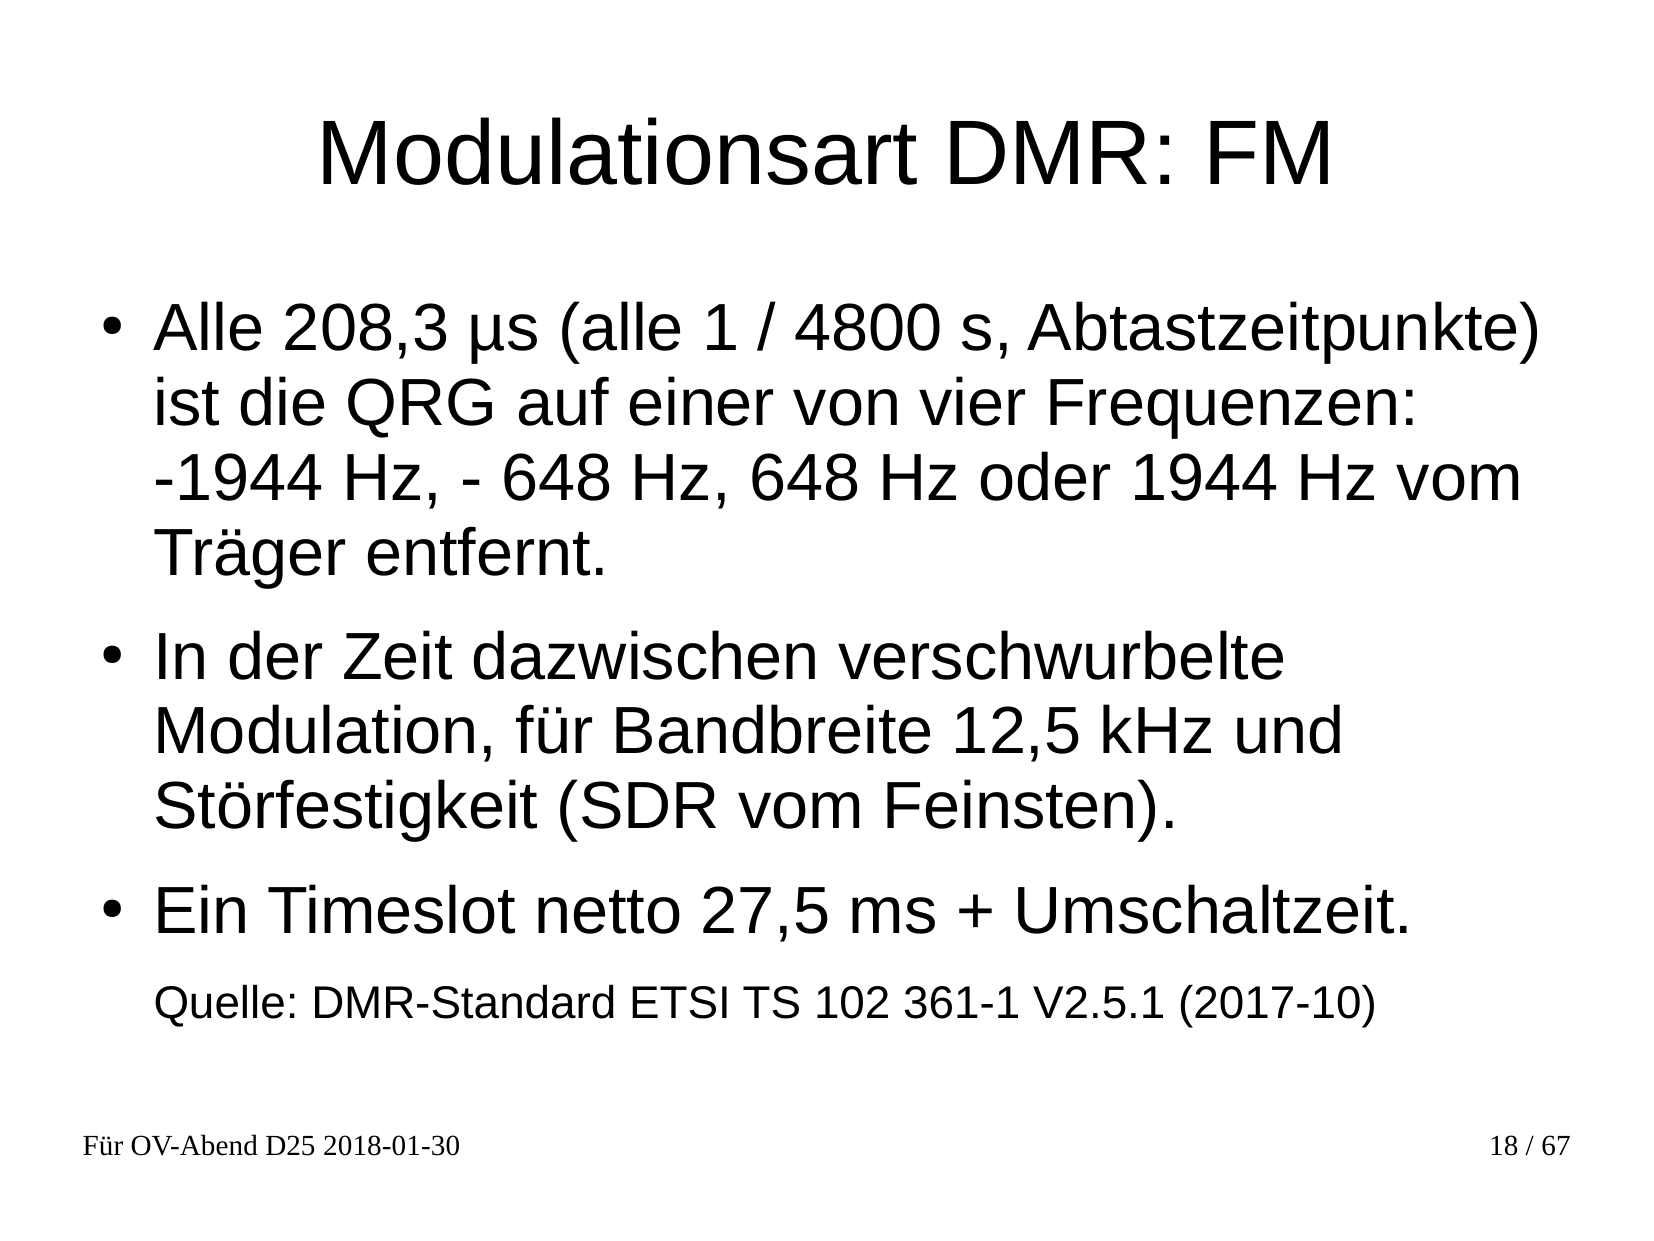

# Modulationsart DMR: FM
Alle 208,3 µs (alle 1 / 4800 s, Abtastzeitpunkte) ist die QRG auf einer von vier Frequenzen:
-1944 Hz, - 648 Hz, 648 Hz oder 1944 Hz vom Träger entfernt.
In der Zeit dazwischen verschwurbelte Modulation, für Bandbreite 12,5 kHz und Störfestigkeit (SDR vom Feinsten).
Ein Timeslot netto 27,5 ms + Umschaltzeit.
Quelle: DMR-Standard ETSI TS 102 361-1 V2.5.1 (2017-10)
18